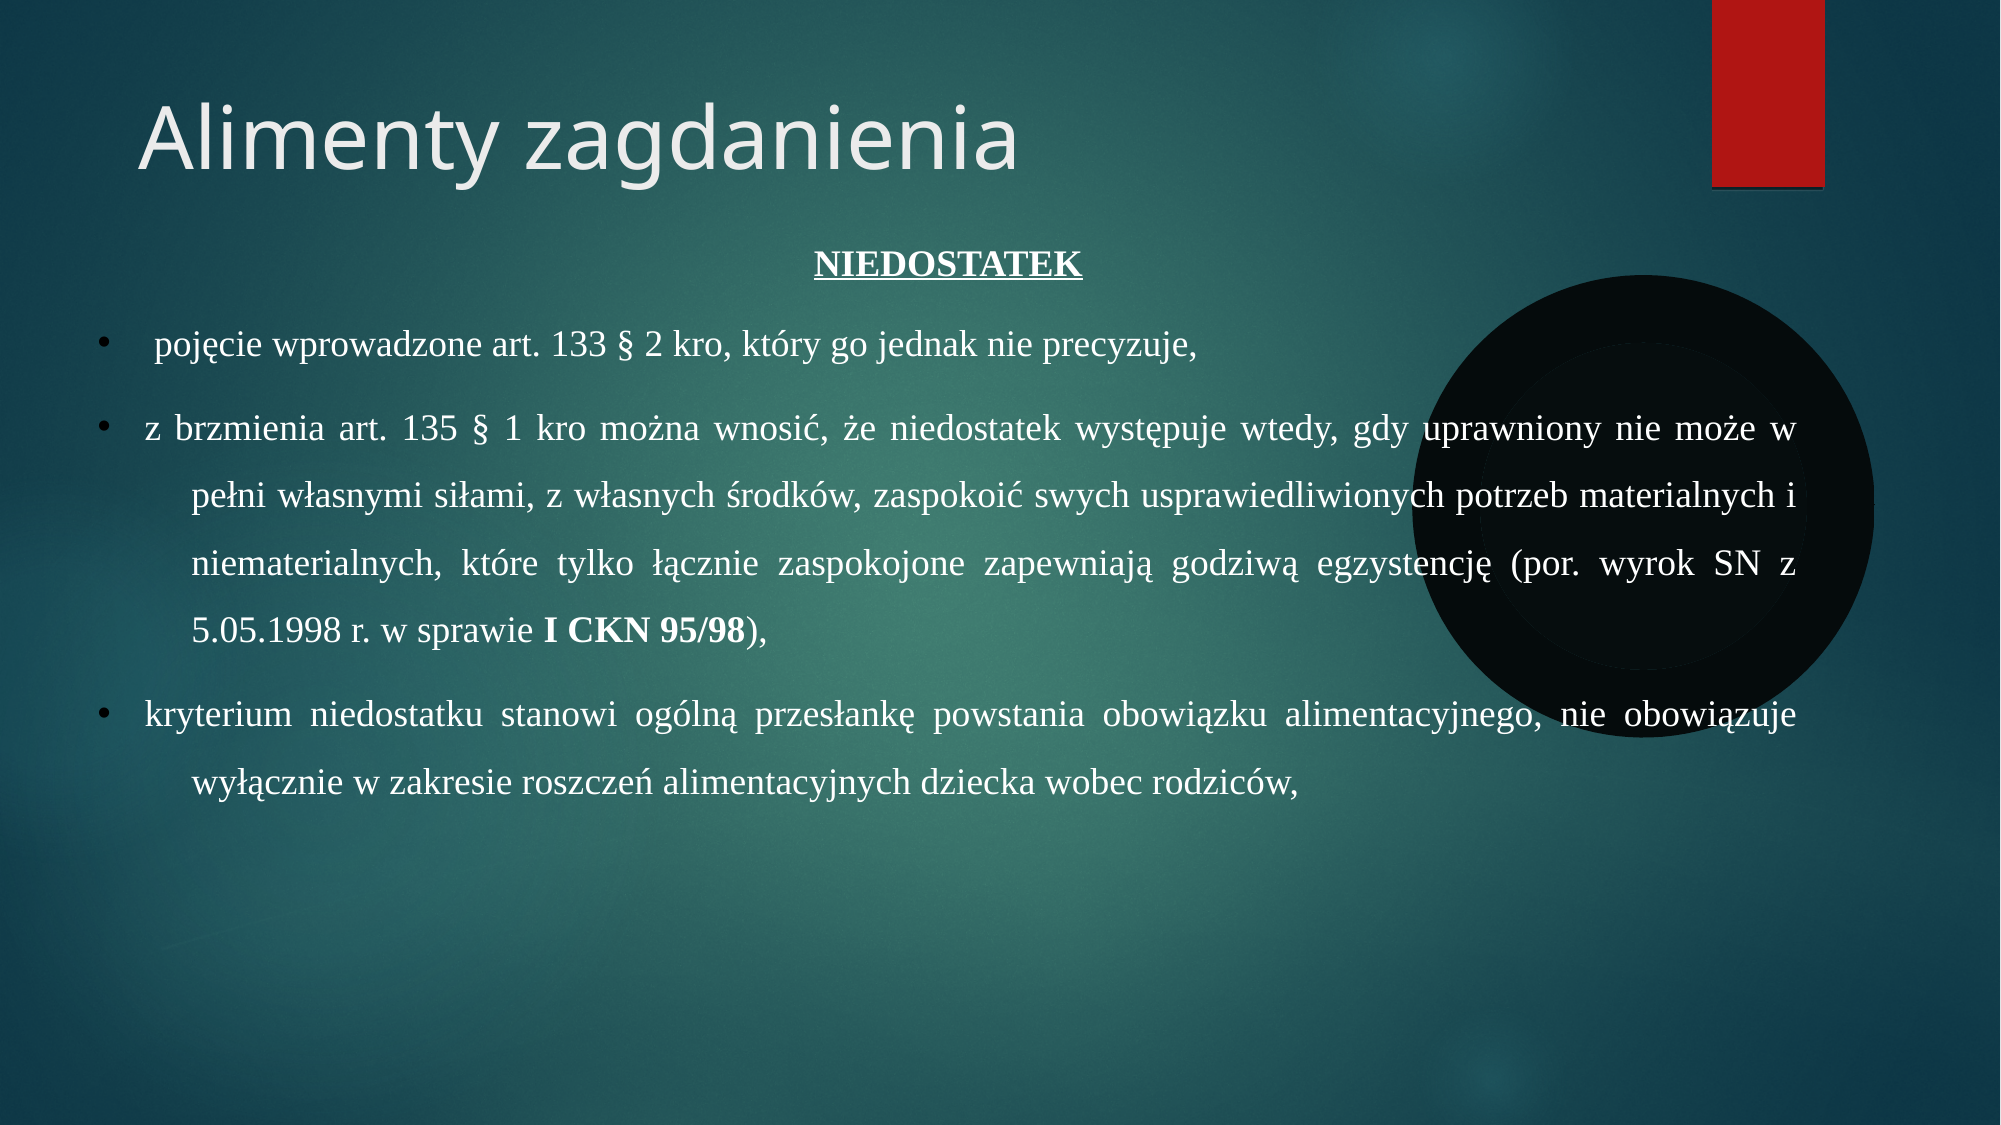

# Alimenty zagdanienia
NIEDOSTATEK
 pojęcie wprowadzone art. 133 § 2 kro, który go jednak nie precyzuje,
z brzmienia art. 135 § 1 kro można wnosić, że niedostatek występuje wtedy, gdy uprawniony nie może w pełni własnymi siłami, z własnych środków, zaspokoić swych usprawiedliwionych potrzeb materialnych i niematerialnych, które tylko łącznie zaspokojone zapewniają godziwą egzystencję (por. wyrok SN z 5.05.1998 r. w sprawie I CKN 95/98),
kryterium niedostatku stanowi ogólną przesłankę powstania obowiązku alimentacyjnego, nie obowiązuje wyłącznie w zakresie roszczeń alimentacyjnych dziecka wobec rodziców,